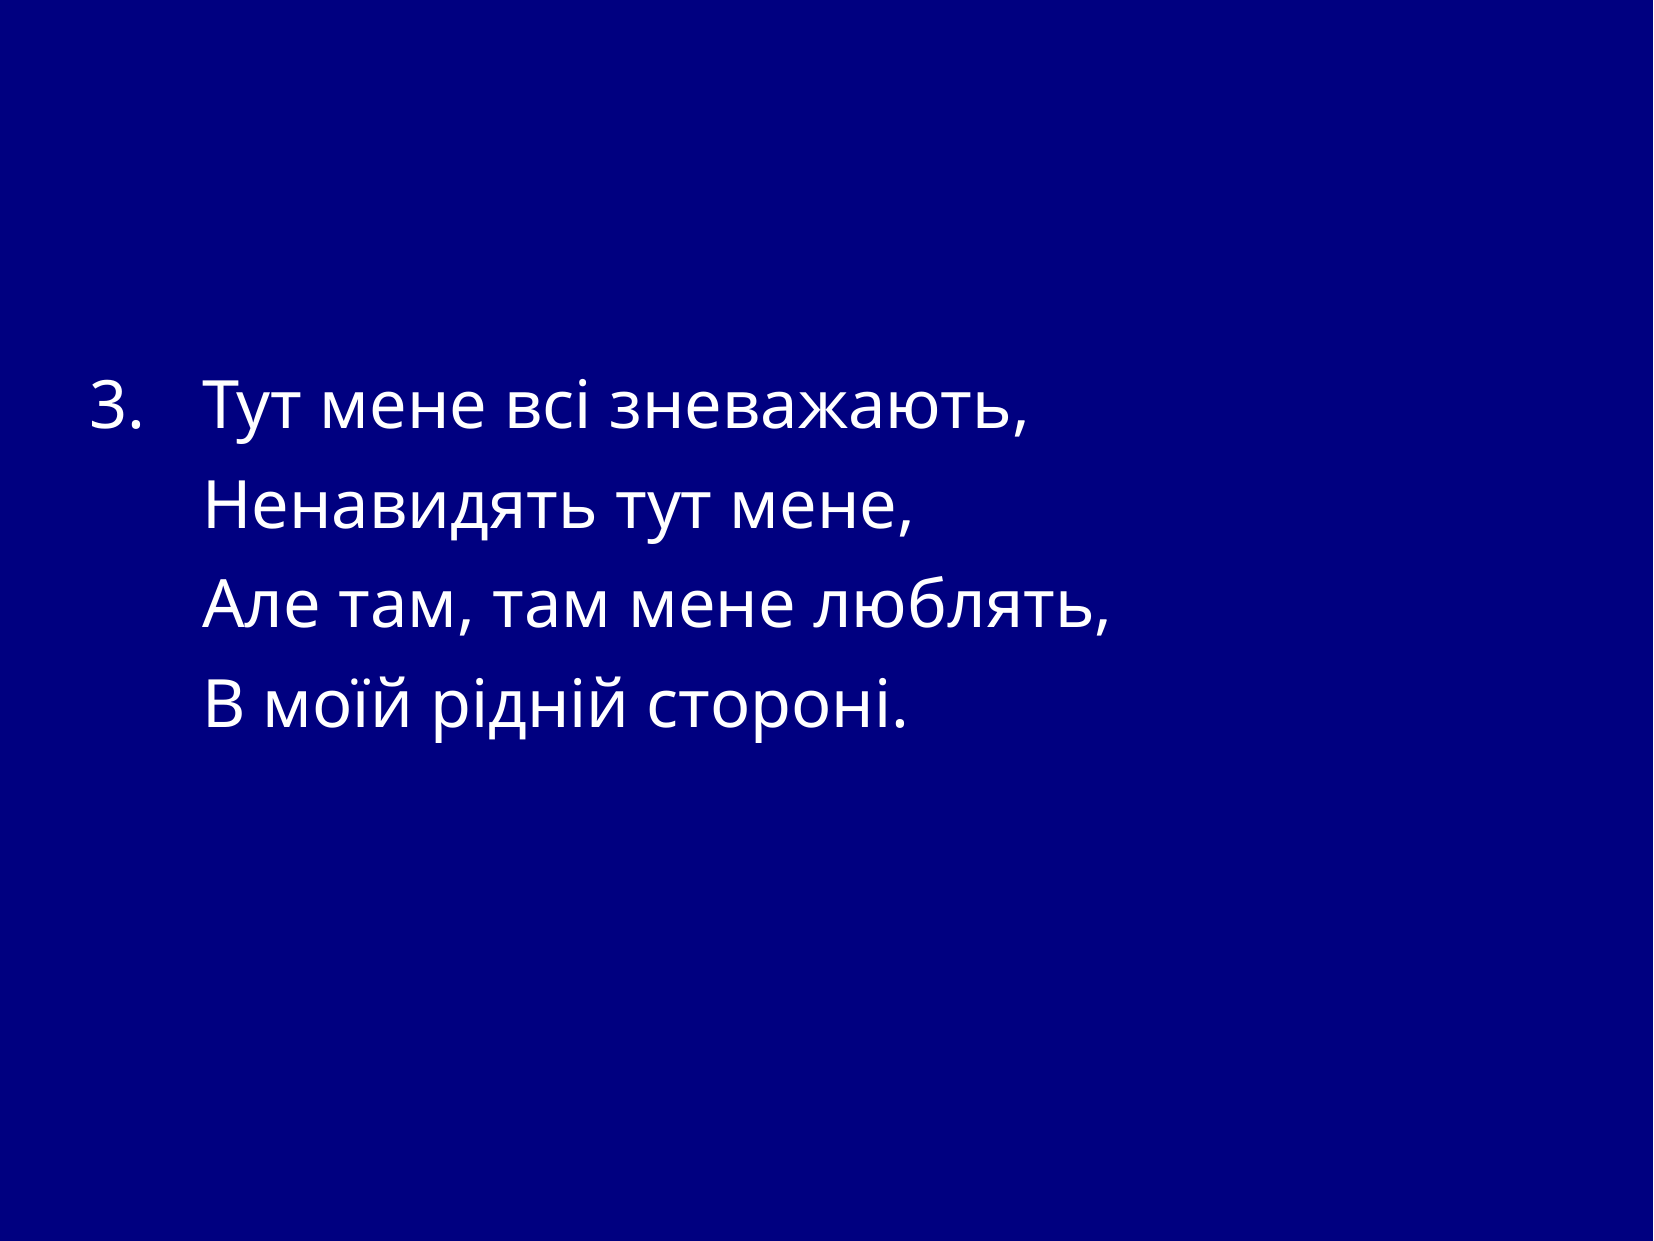

3.	Тут мене всі зневажають,
	Ненавидять тут мене,
	Але там, там мене люблять,
	В моїй рідній стороні.